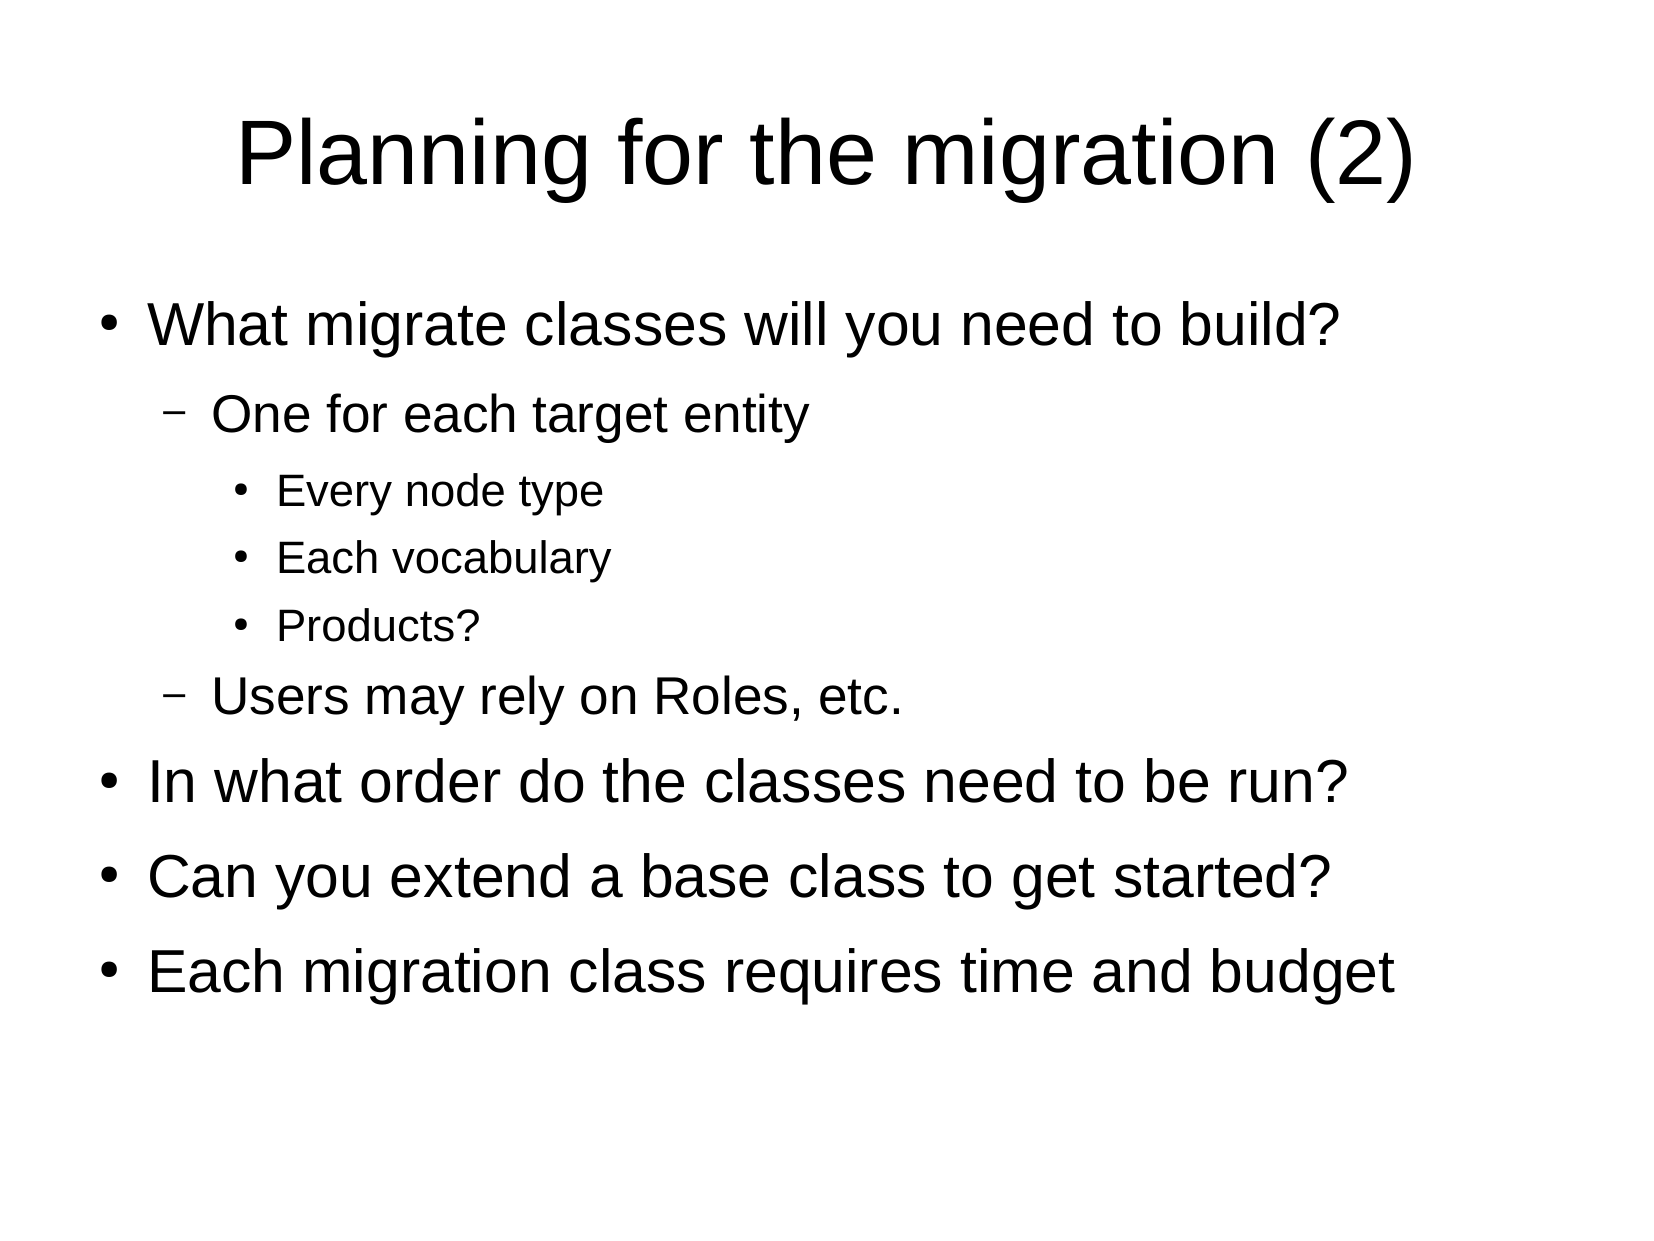

# Planning for the migration (2)
What migrate classes will you need to build?
One for each target entity
Every node type
Each vocabulary
Products?
Users may rely on Roles, etc.
In what order do the classes need to be run?
Can you extend a base class to get started?
Each migration class requires time and budget